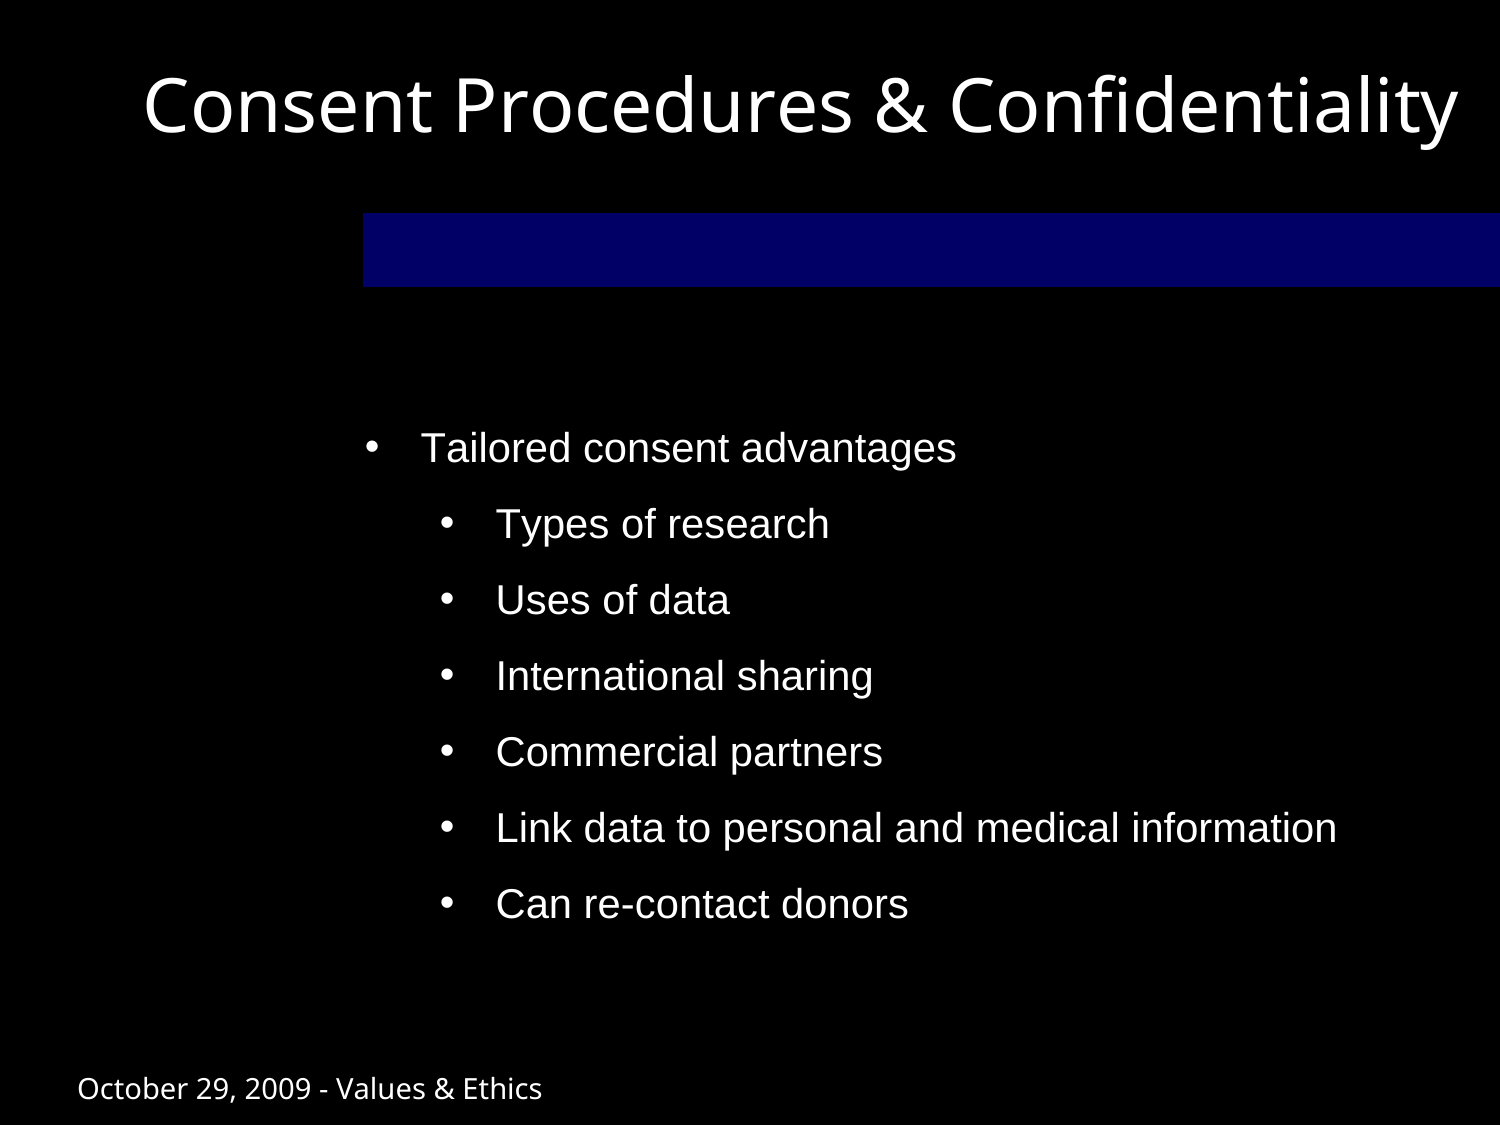

Consent Procedures & Confidentiality
Advocating Policy Reforms
Tailored consent advantages
Types of research
Uses of data
International sharing
Commercial partners
Link data to personal and medical information
Can re-contact donors
October 29, 2009 - Values & Ethics